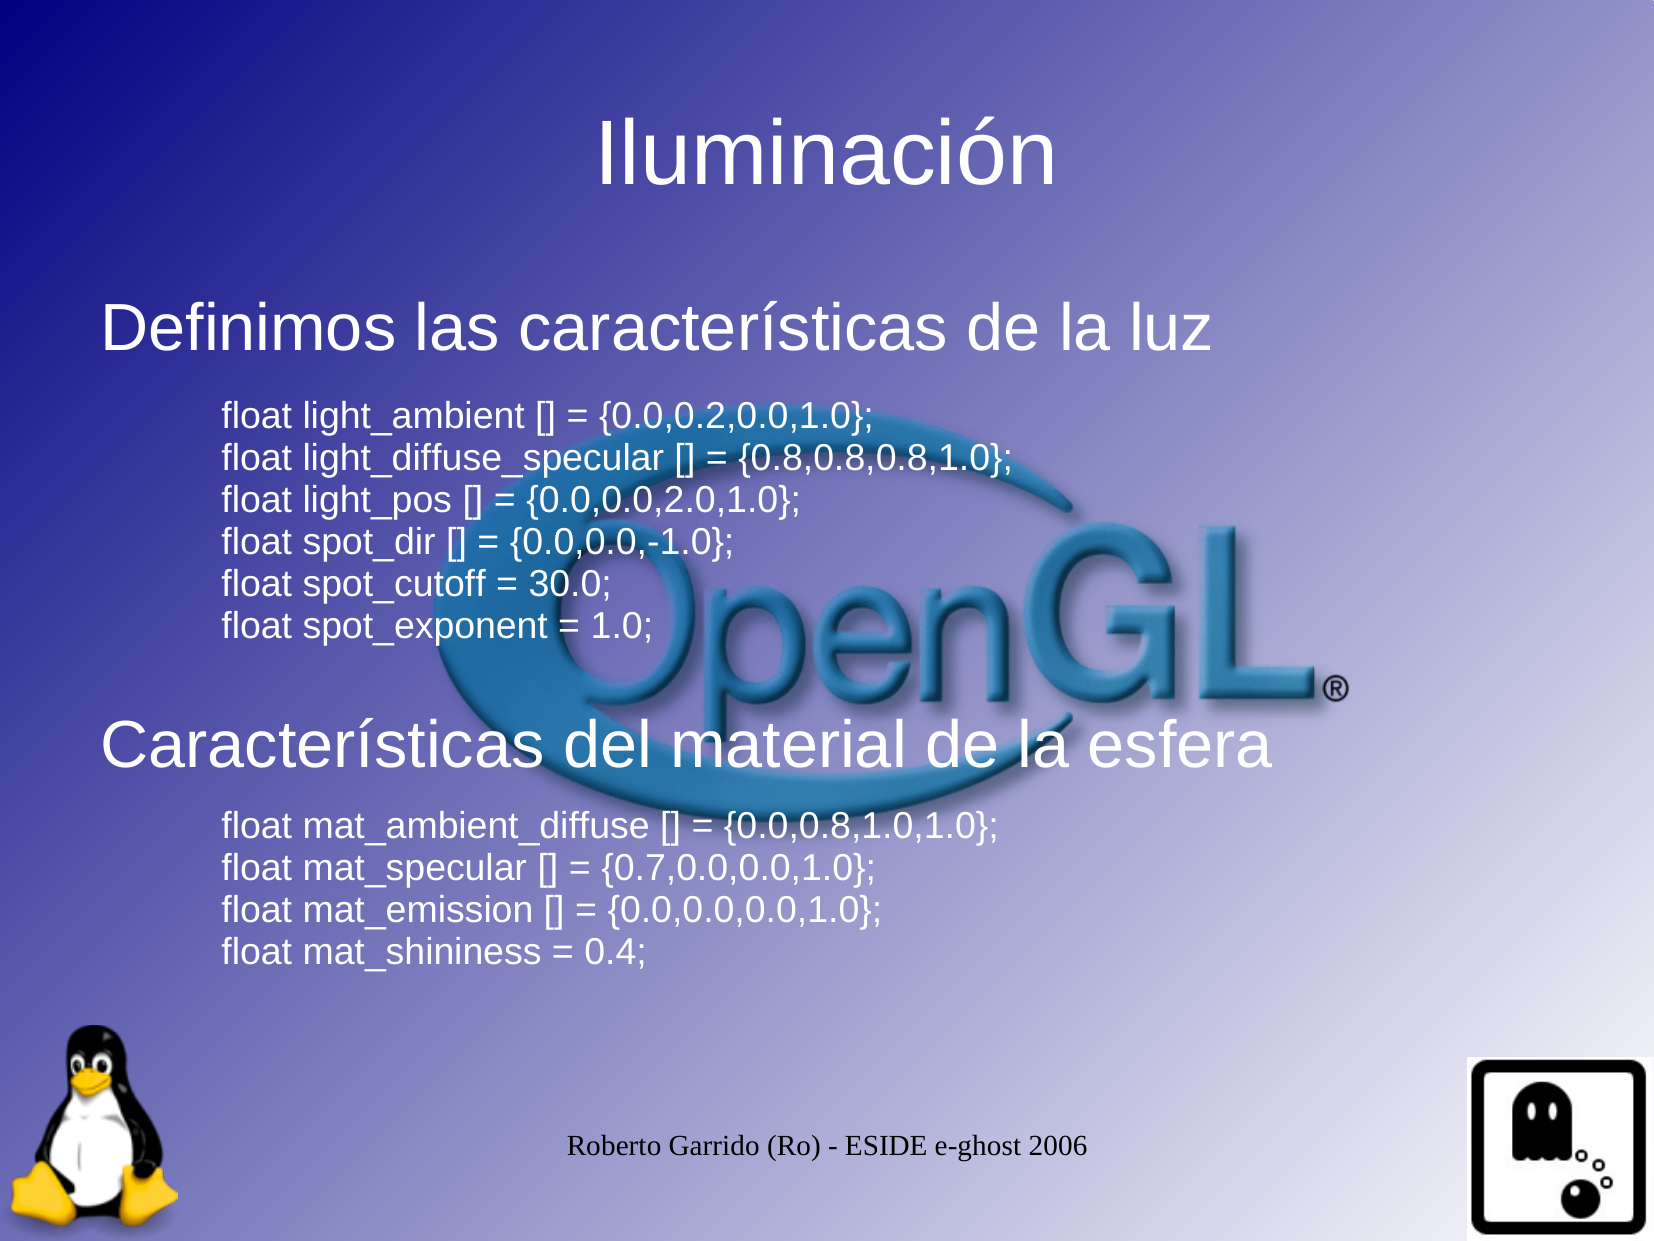

# Iluminación
Definimos las características de la luz
Características del material de la esfera
float light_ambient [] = {0.0,0.2,0.0,1.0};
float light_diffuse_specular [] = {0.8,0.8,0.8,1.0};
float light_pos [] = {0.0,0.0,2.0,1.0};
float spot_dir [] = {0.0,0.0,-1.0};
float spot_cutoff = 30.0;
float spot_exponent = 1.0;
float mat_ambient_diffuse [] = {0.0,0.8,1.0,1.0};
float mat_specular [] = {0.7,0.0,0.0,1.0};
float mat_emission [] = {0.0,0.0,0.0,1.0};
float mat_shininess = 0.4;
Roberto Garrido (Ro) - ESIDE e-ghost 2006